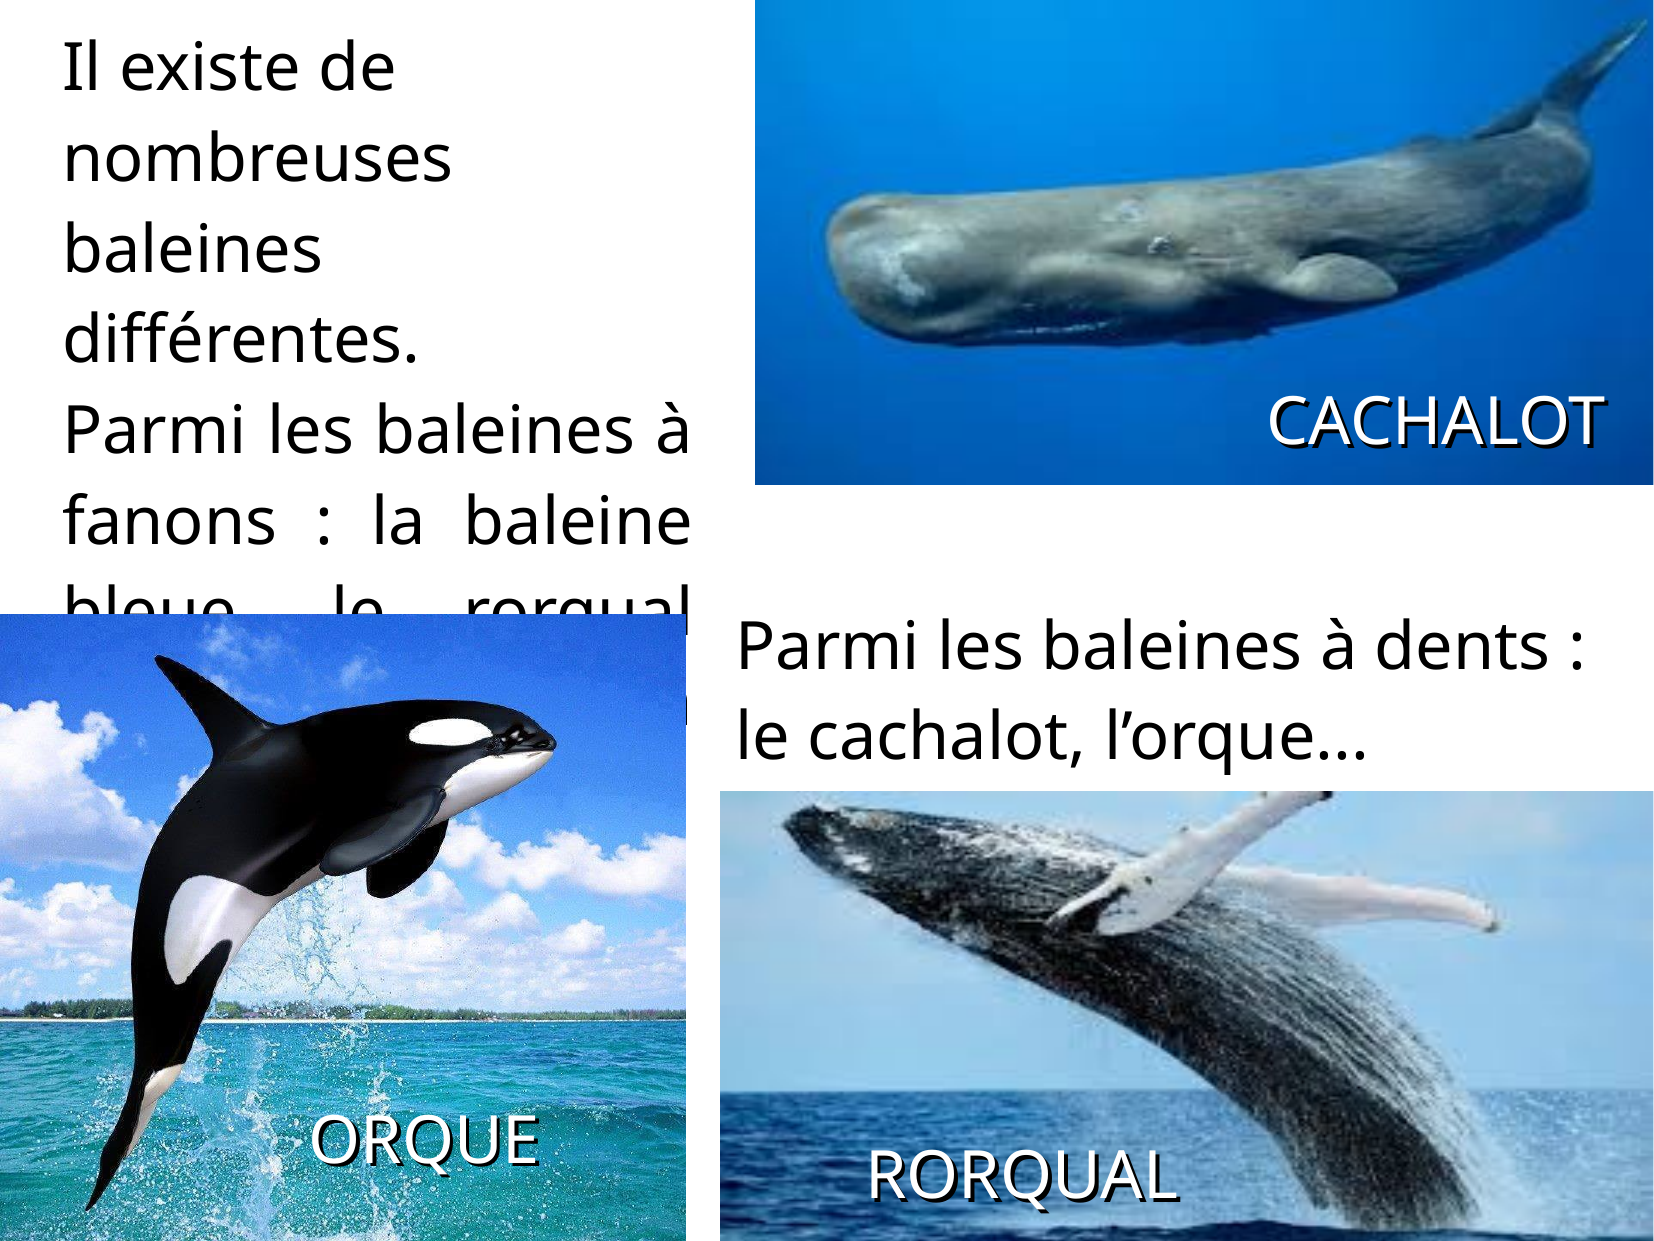

Il existe de nombreuses baleines différentes.
Parmi les baleines à fanons : la baleine bleue, le rorqual bleu, la baleine à bosse, etc…
CACHALOT
Parmi les baleines à dents : le cachalot, l’orque...
ORQUE
RORQUAL